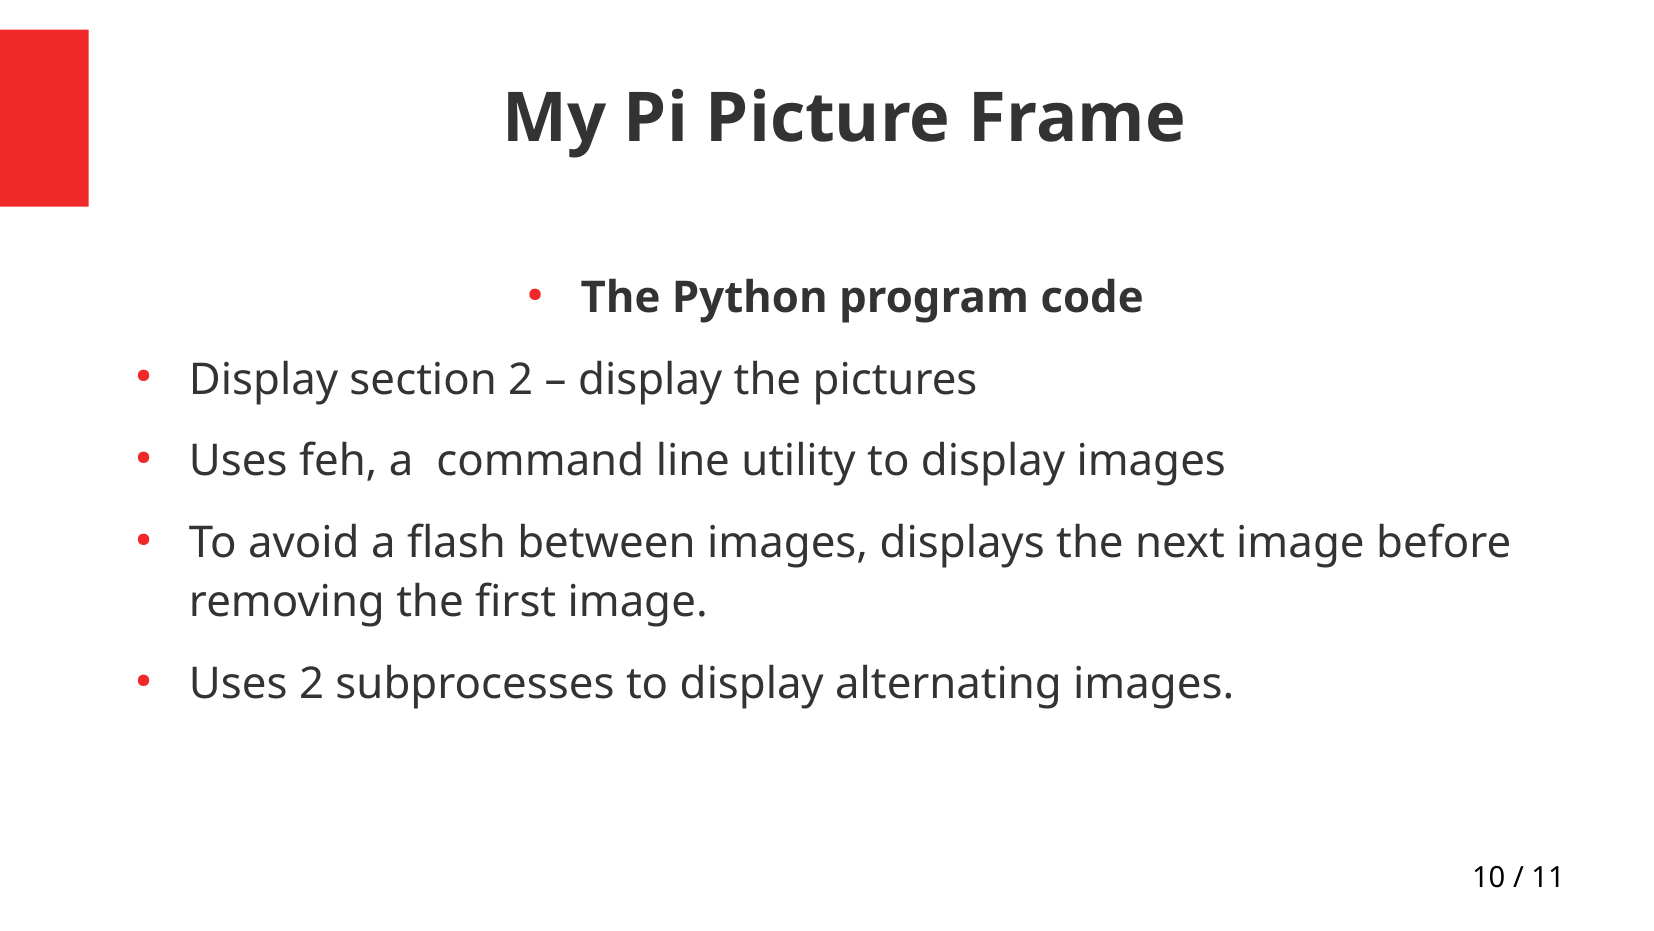

# My Pi Picture Frame
The Python program code
Display section 2 – display the pictures
Uses feh, a command line utility to display images
To avoid a flash between images, displays the next image before removing the first image.
Uses 2 subprocesses to display alternating images.
10